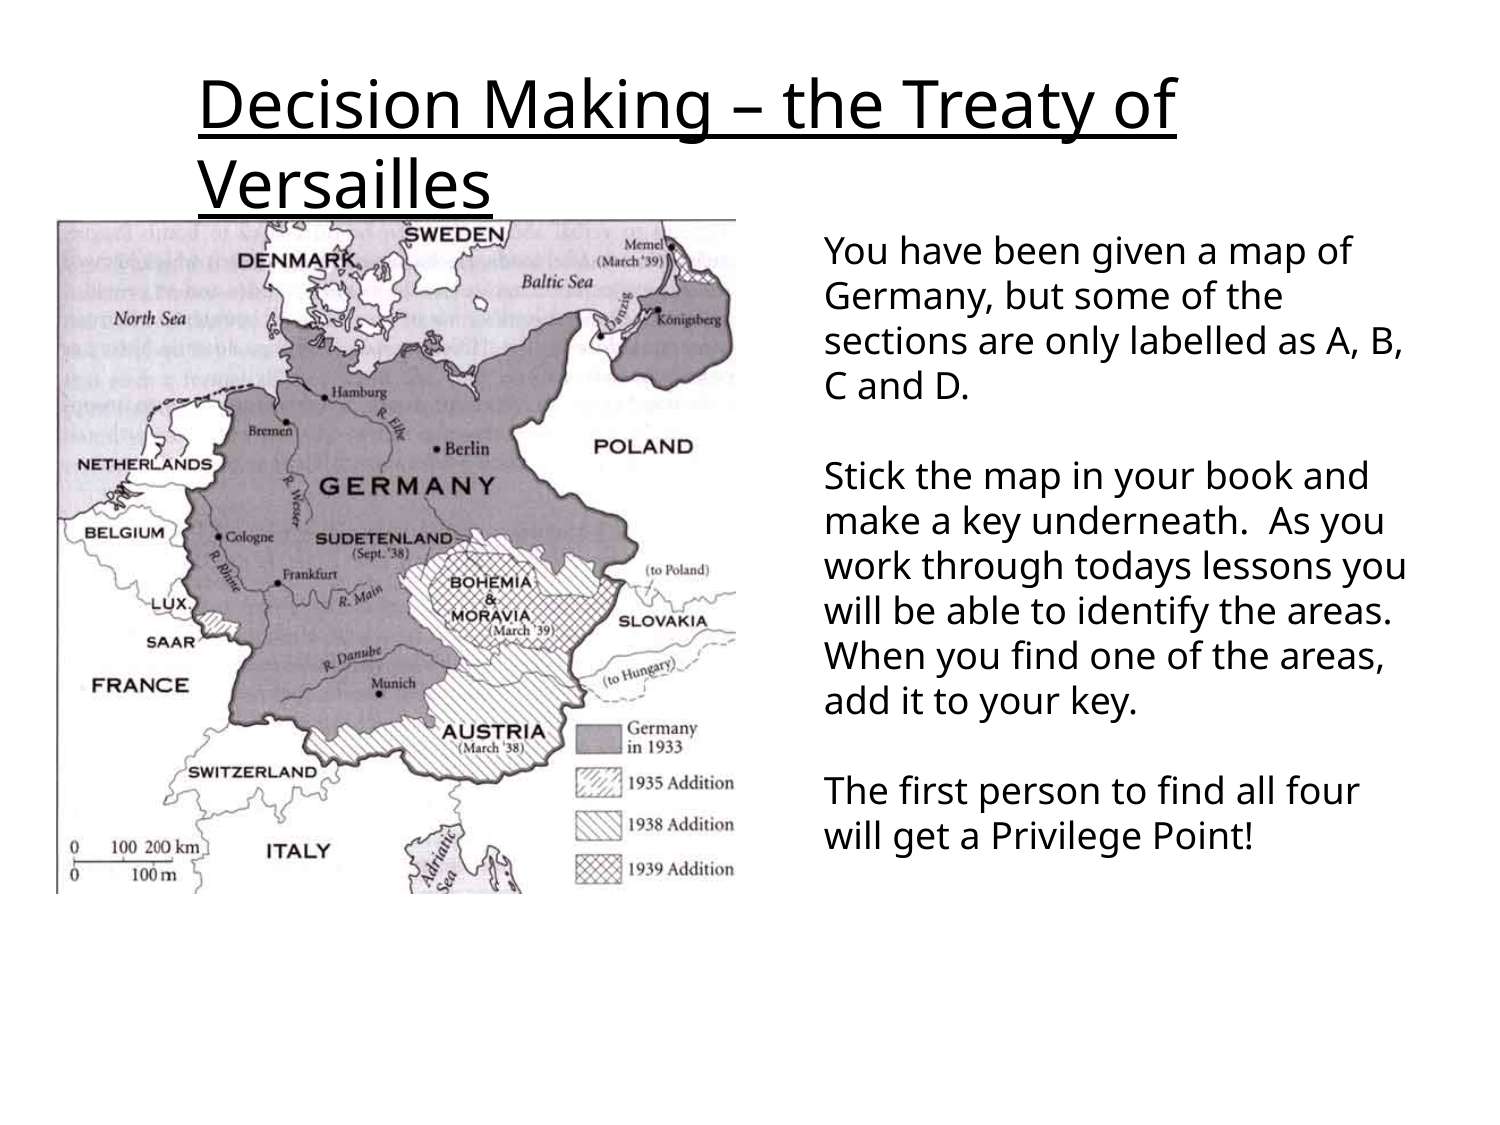

Decision Making – the Treaty of Versailles
You have been given a map of Germany, but some of the sections are only labelled as A, B, C and D.
Stick the map in your book and make a key underneath. As you work through todays lessons you will be able to identify the areas. When you find one of the areas, add it to your key.
The first person to find all four will get a Privilege Point!